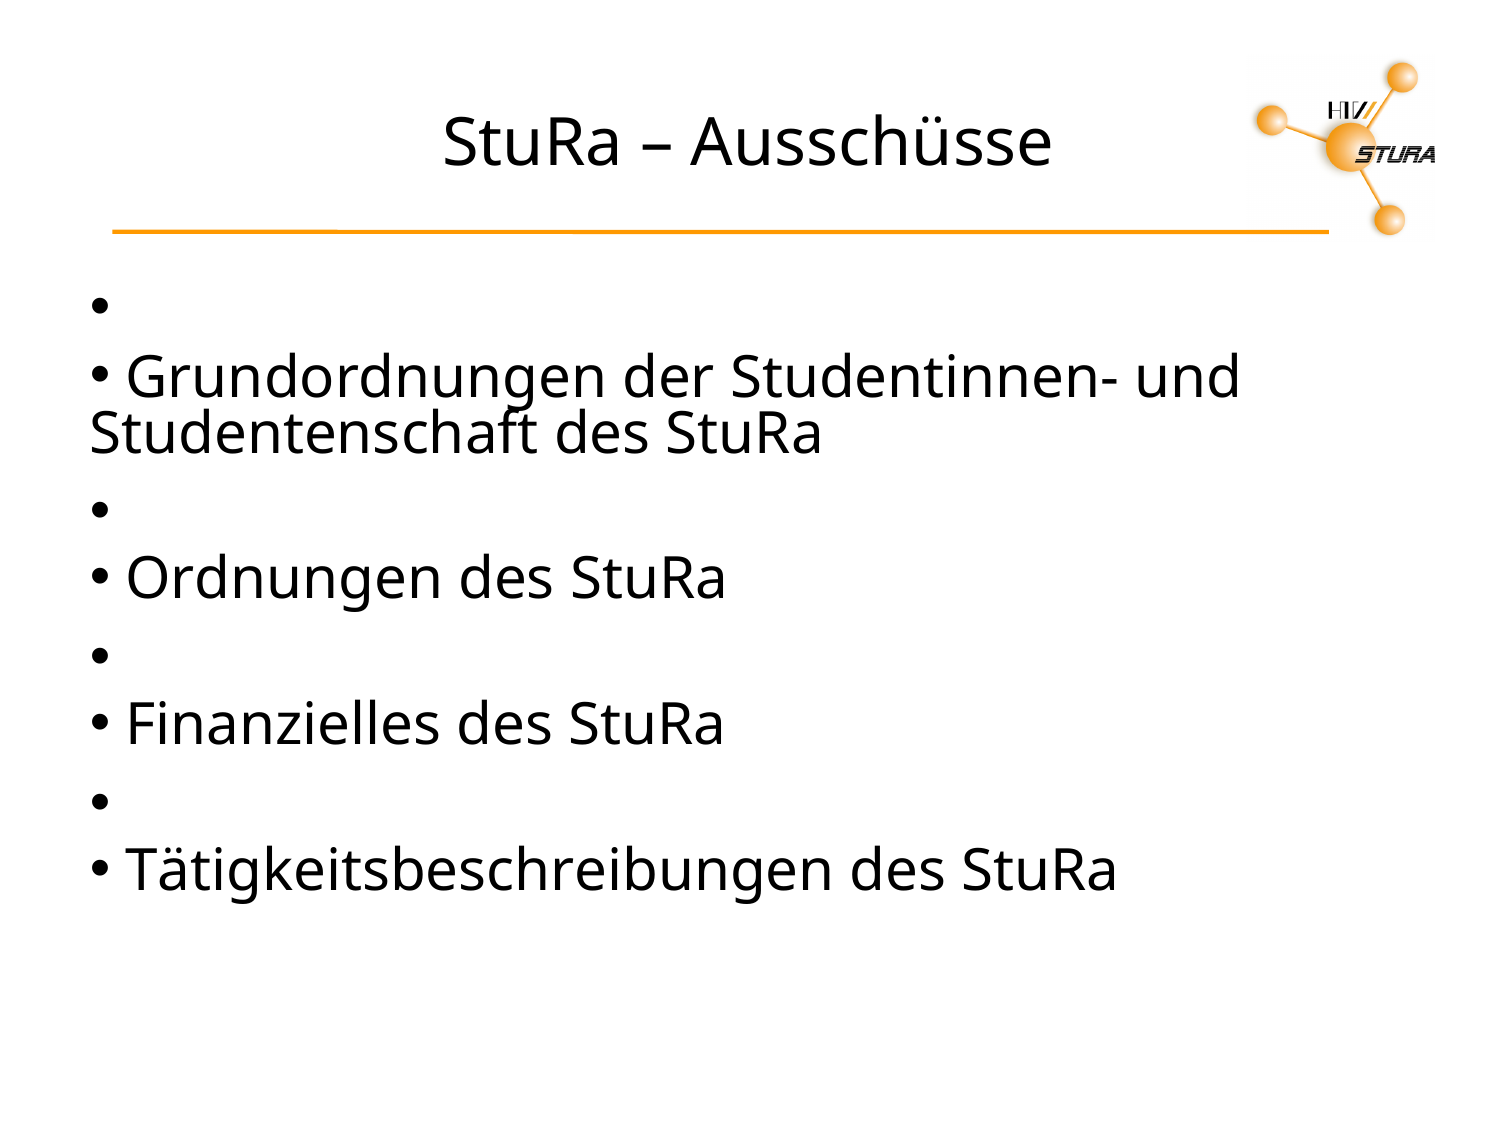

# StuRa – Ausschüsse
 Grundordnungen der Studentinnen- und Studentenschaft des StuRa
 Ordnungen des StuRa
 Finanzielles des StuRa
 Tätigkeitsbeschreibungen des StuRa